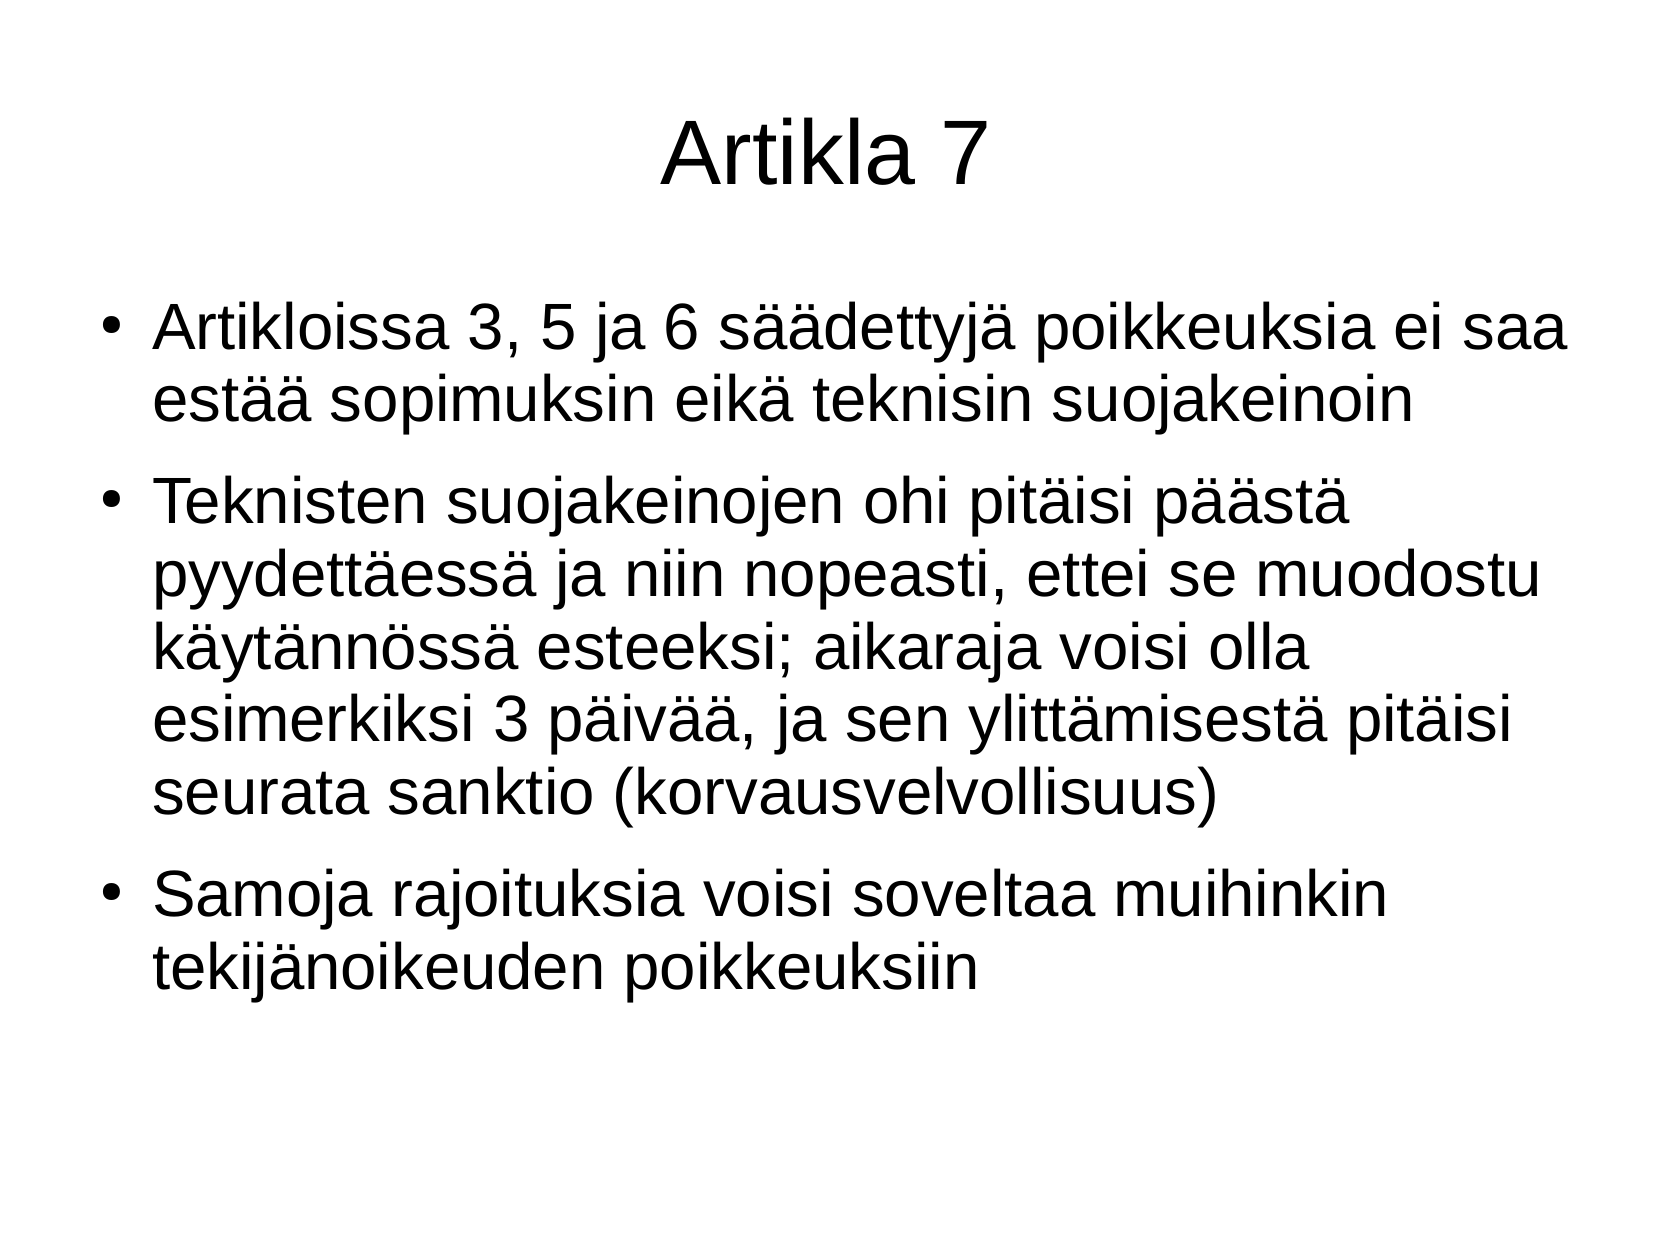

# Artikla 7
Artikloissa 3, 5 ja 6 säädettyjä poikkeuksia ei saa estää sopimuksin eikä teknisin suojakeinoin
Teknisten suojakeinojen ohi pitäisi päästä pyydettäessä ja niin nopeasti, ettei se muodostu käytännössä esteeksi; aikaraja voisi olla esimerkiksi 3 päivää, ja sen ylittämisestä pitäisi seurata sanktio (korvausvelvollisuus)
Samoja rajoituksia voisi soveltaa muihinkin tekijänoikeuden poikkeuksiin